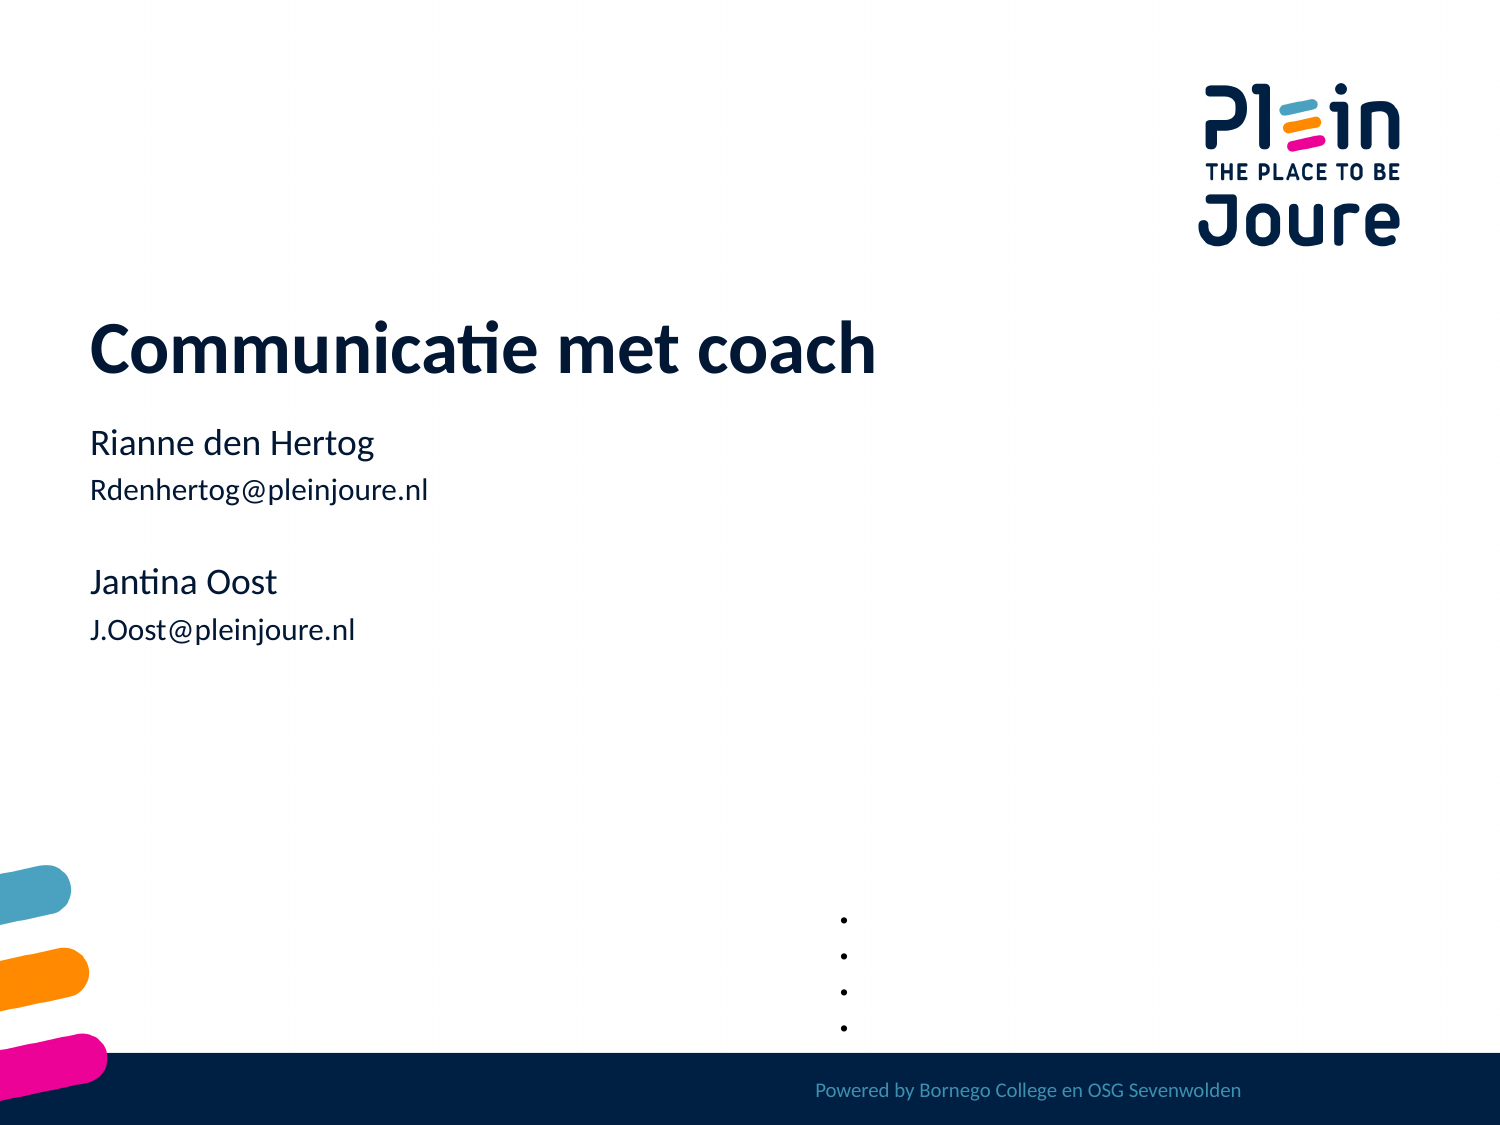

# Communicatie met coach
Rianne den Hertog
Rdenhertog@pleinjoure.nl
Jantina Oost
J.Oost@pleinjoure.nl
Powered by Bornego College en OSG Sevenwolden